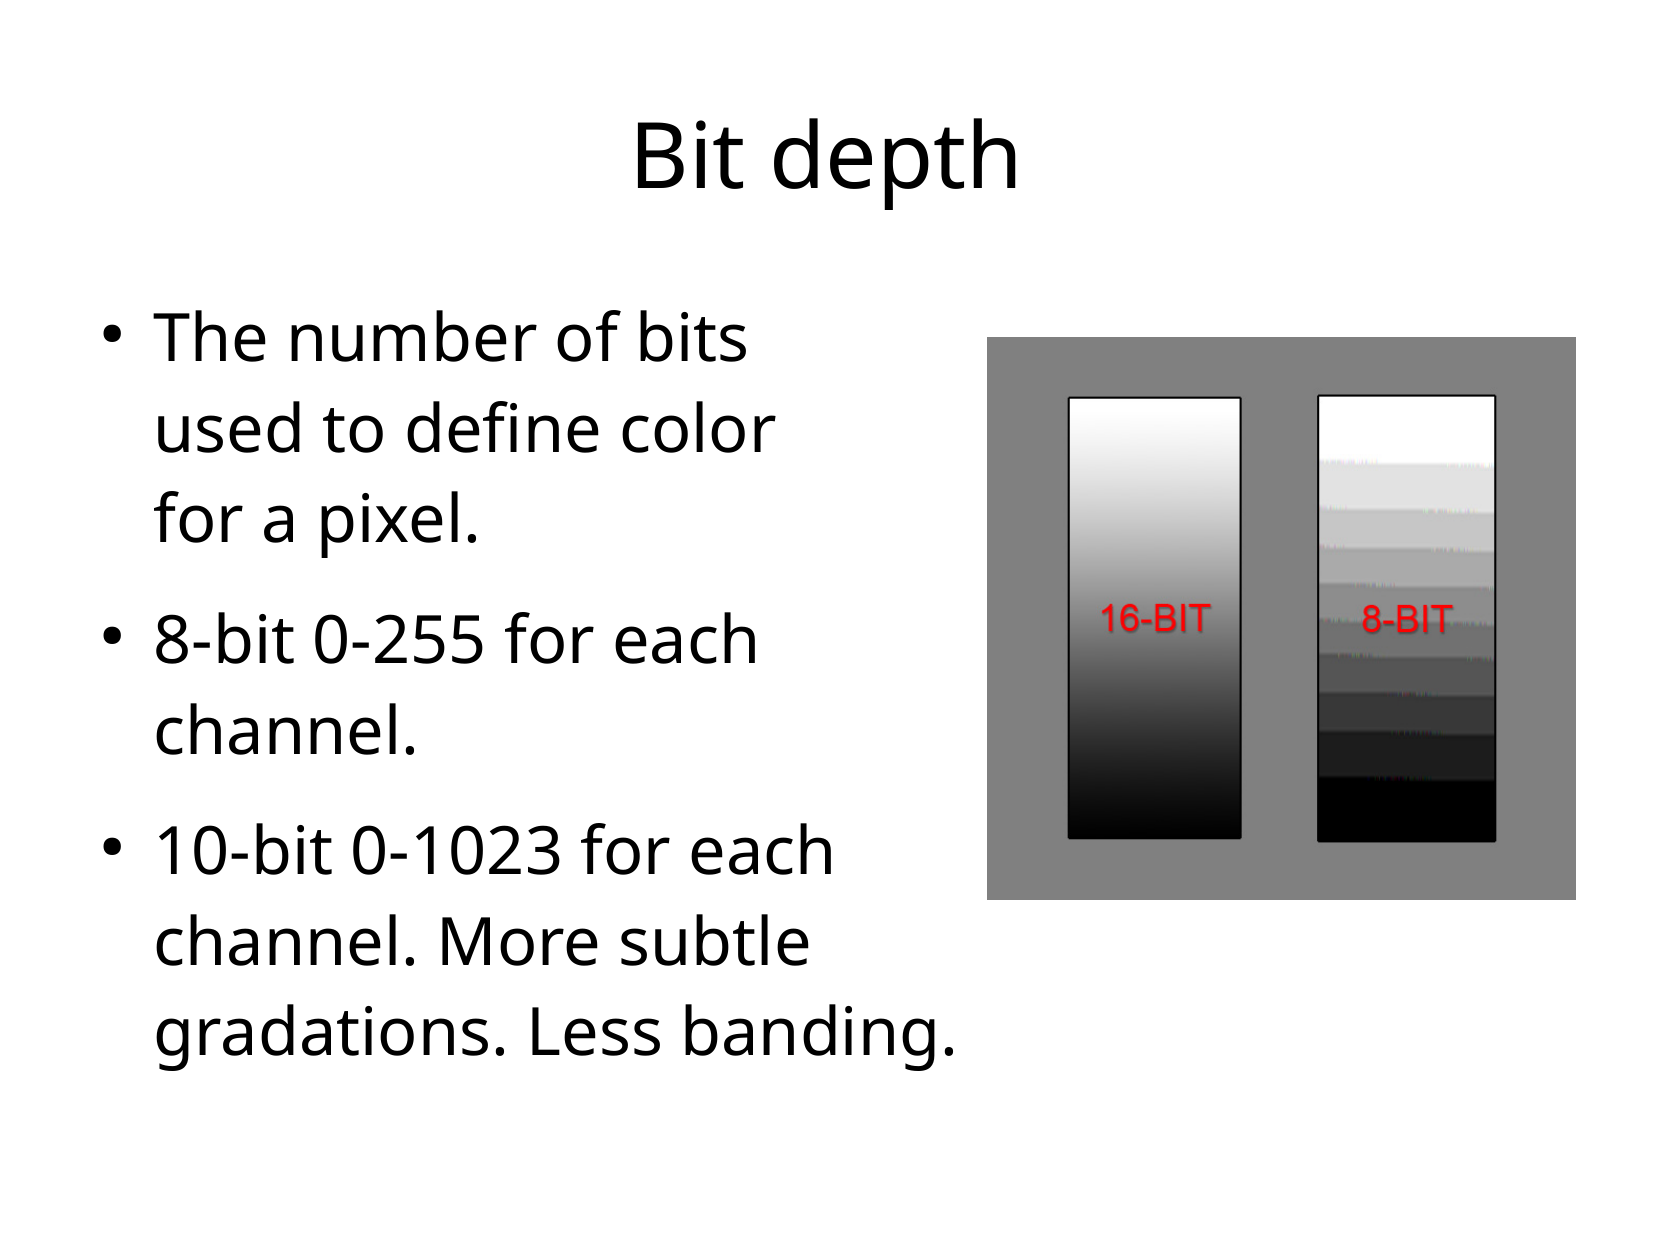

# Bit depth
The number of bits
used to define color
for a pixel.
8-bit 0-255 for each
channel.
10-bit 0-1023 for each
channel. More subtle
gradations. Less banding.